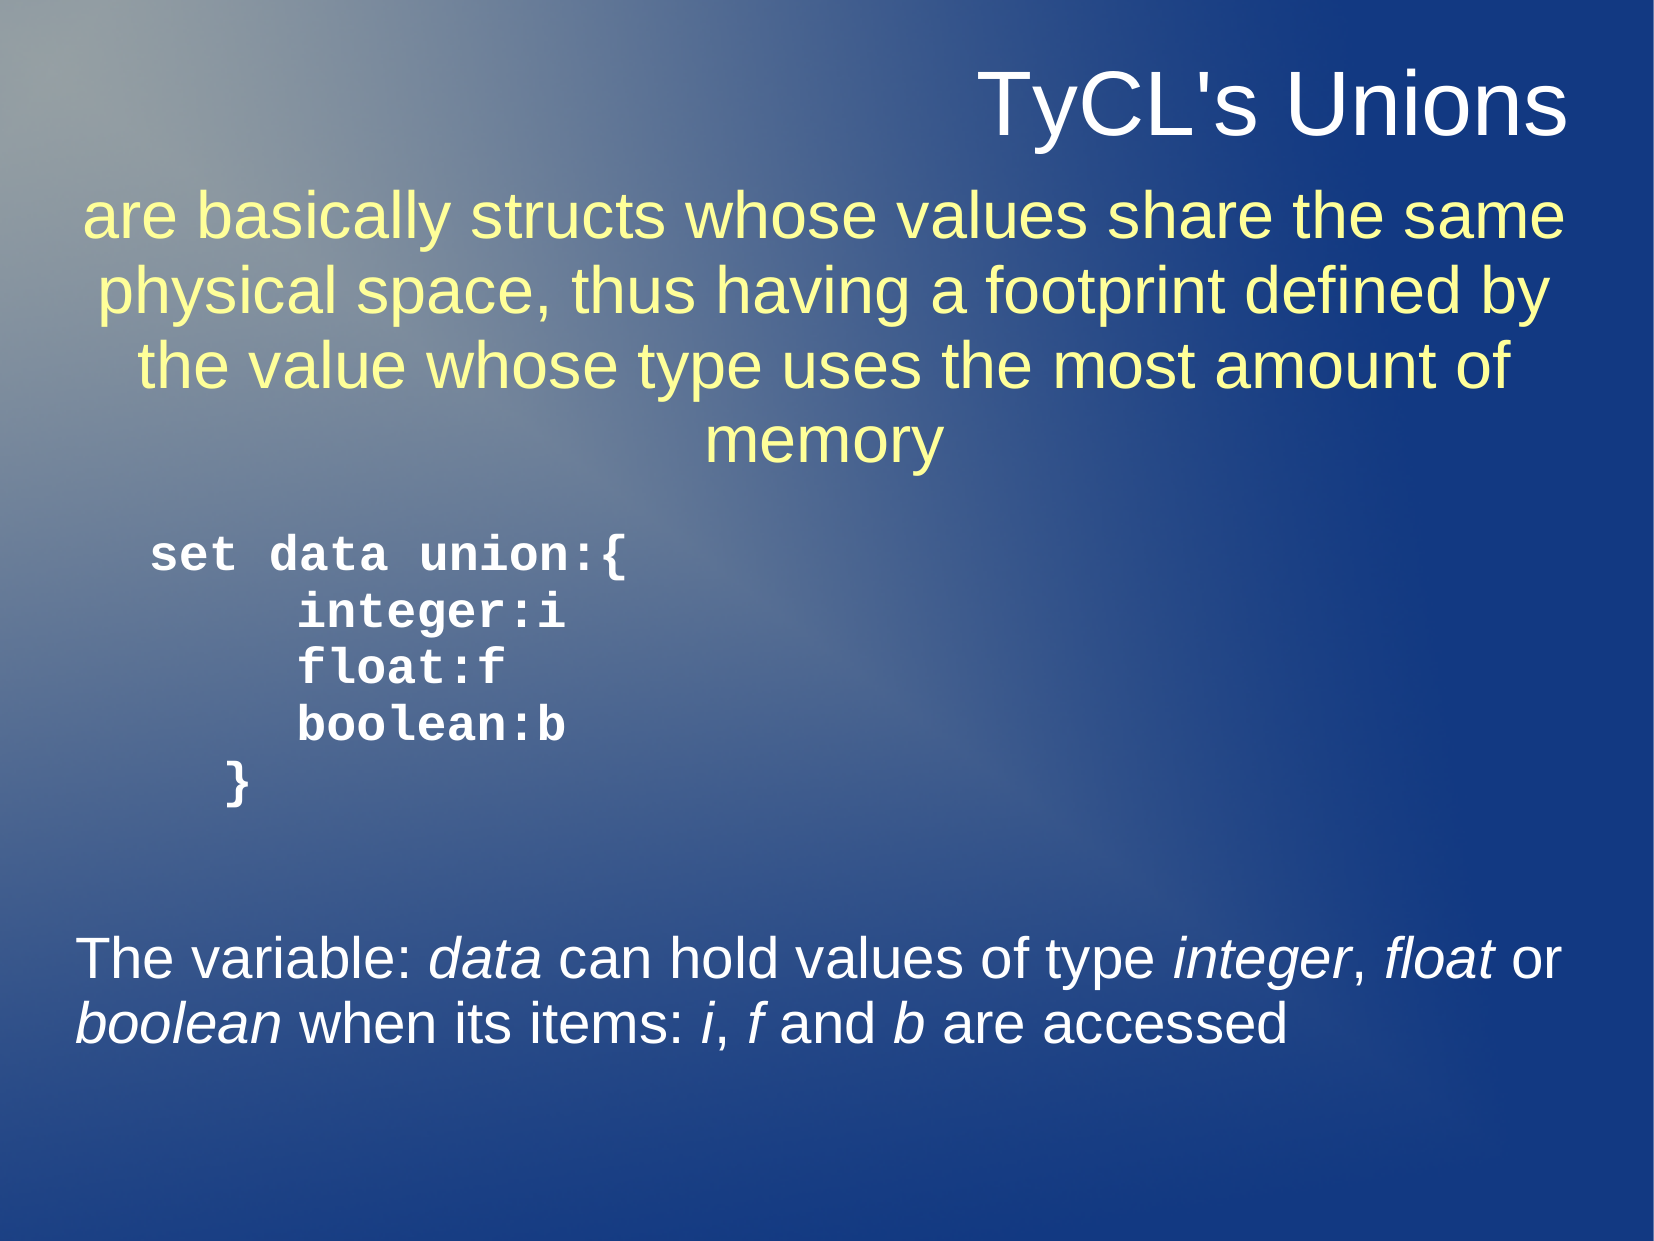

TyCL's Unions
# are basically structs whose values share the same physical space, thus having a footprint defined by the value whose type uses the most amount of memory
	set data union:{
			integer:i
			float:f
			boolean:b
		}
The variable: data can hold values of type integer, float or boolean when its items: i, f and b are accessed